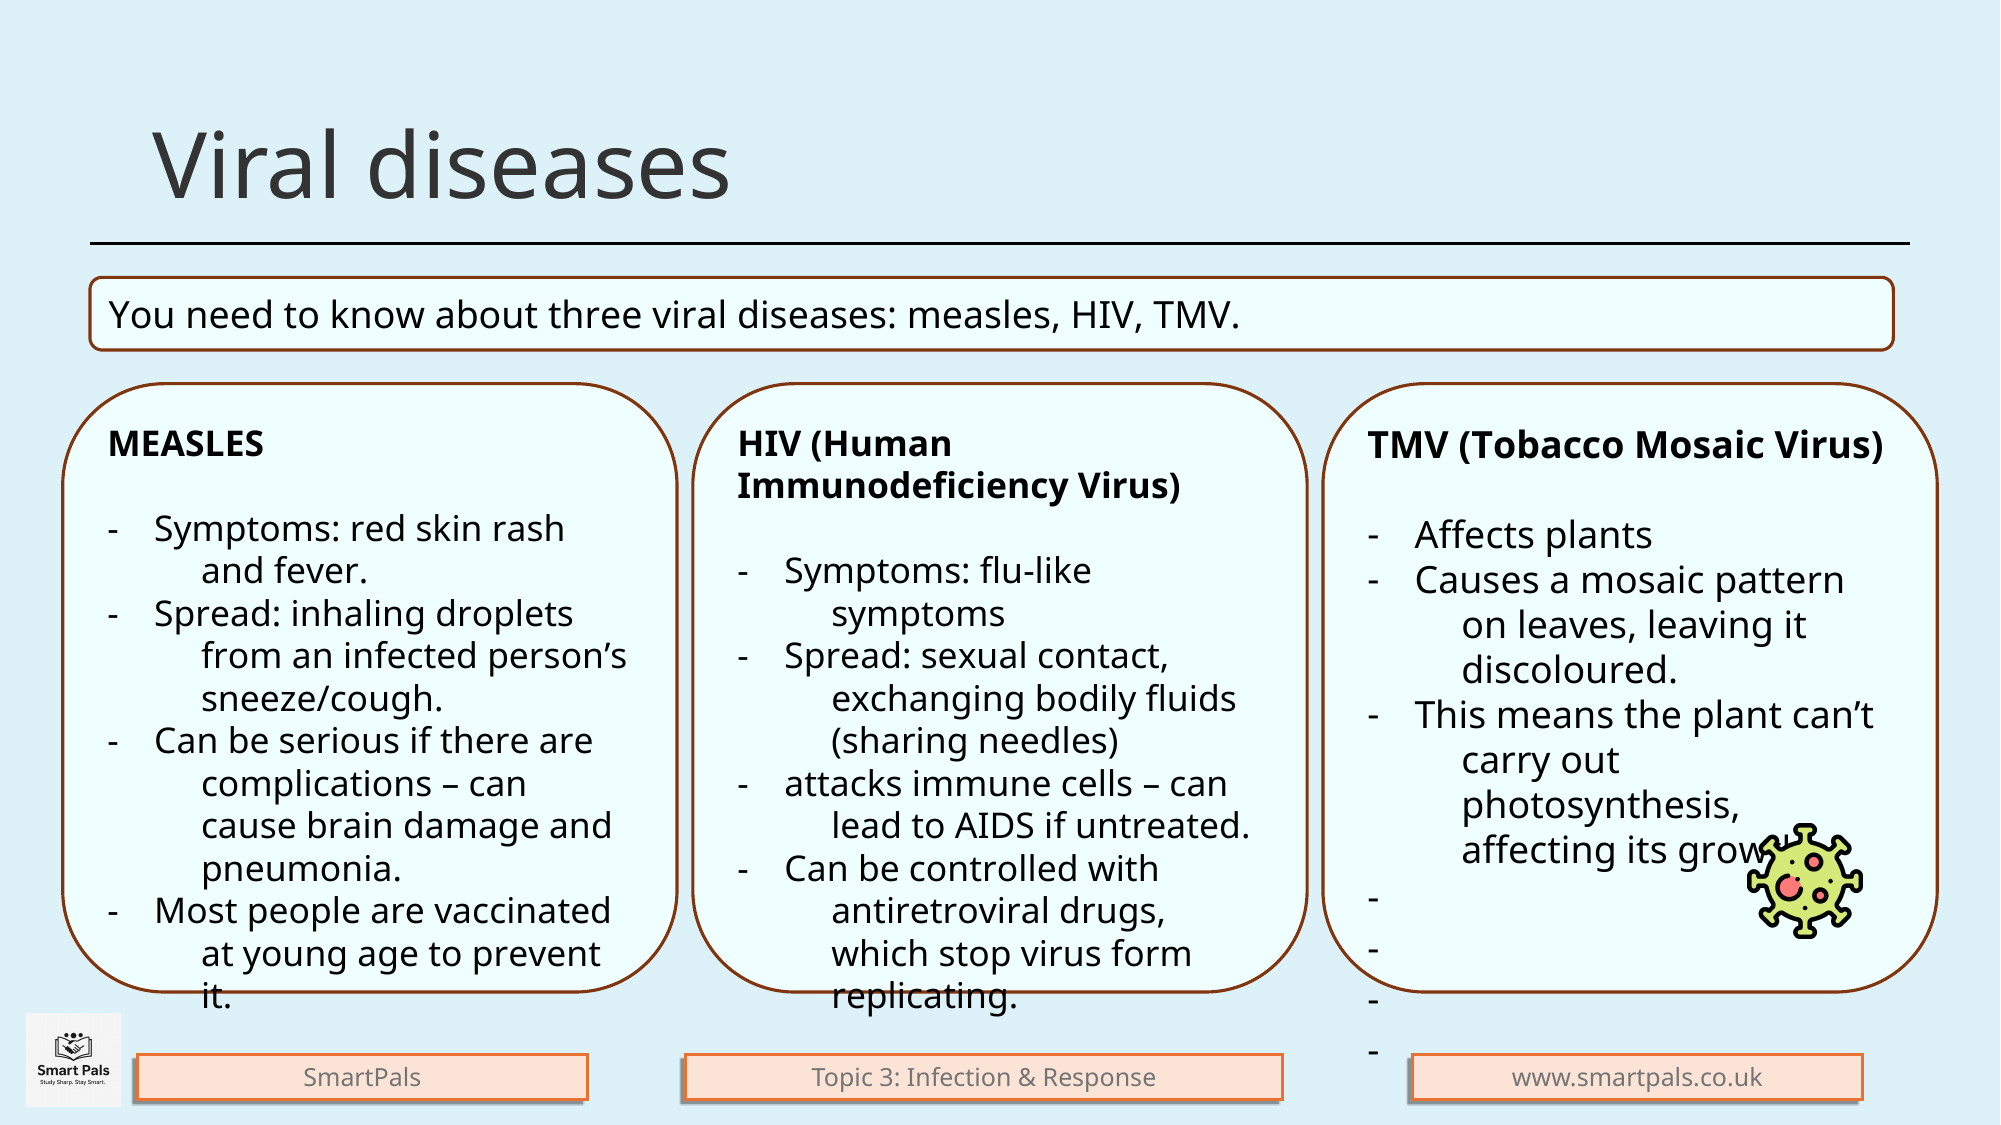

# Viral diseases
You need to know about three viral diseases: measles, HIV, TMV.
MEASLES
Symptoms: red skin rash and fever.
Spread: inhaling droplets from an infected person’s sneeze/cough.
Can be serious if there are complications – can cause brain damage and pneumonia.
Most people are vaccinated at young age to prevent it.
HIV (Human Immunodeficiency Virus)
Symptoms: flu-like symptoms
Spread: sexual contact, exchanging bodily fluids (sharing needles)
attacks immune cells – can lead to AIDS if untreated.
Can be controlled with antiretroviral drugs, which stop virus form replicating.
TMV (Tobacco Mosaic Virus)
Affects plants
Causes a mosaic pattern on leaves, leaving it discoloured.
This means the plant can’t carry out photosynthesis, affecting its growth.